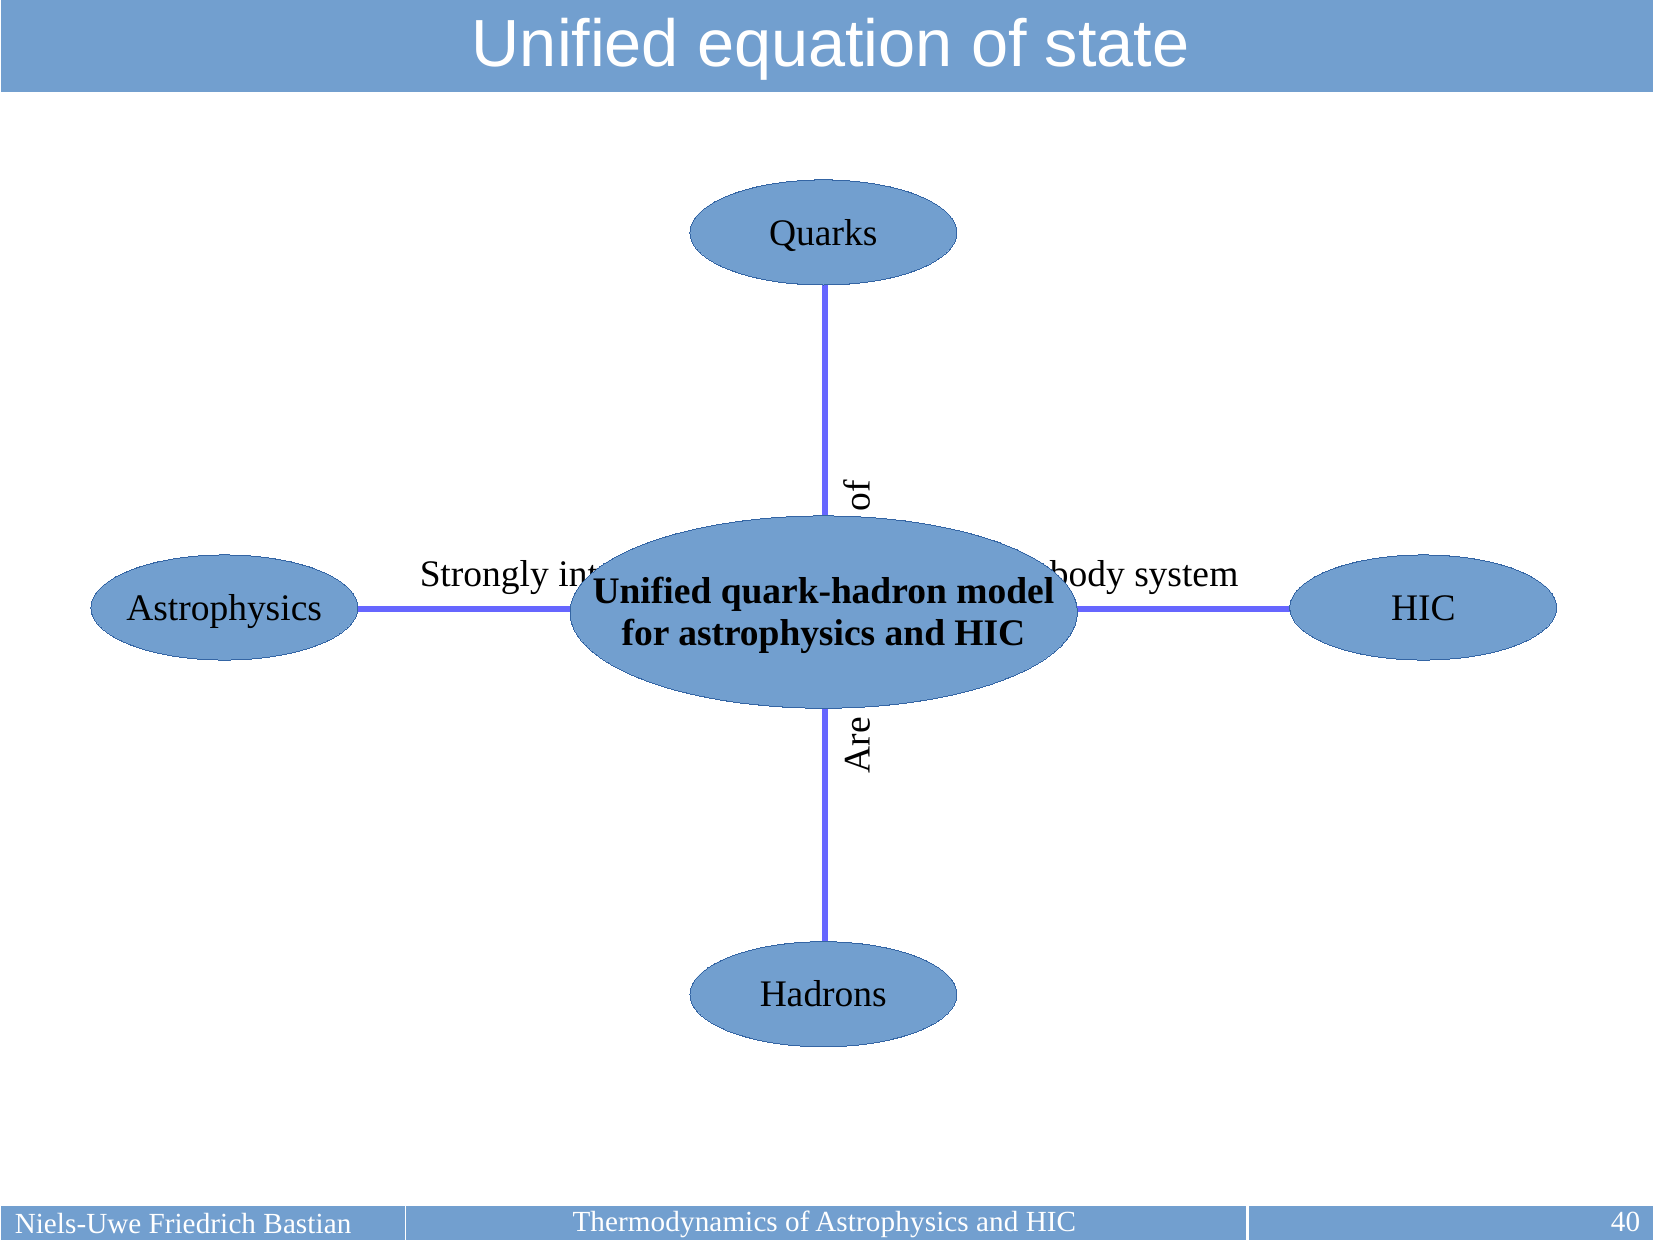

# Unified equation of state
Quarks
Unified quark-hadron model
for astrophysics and HIC
Strongly interacting	 many body system
Astrophysics
HIC
Are bound states of
Hadrons
Thermodynamics of Astrophysics and HIC
40